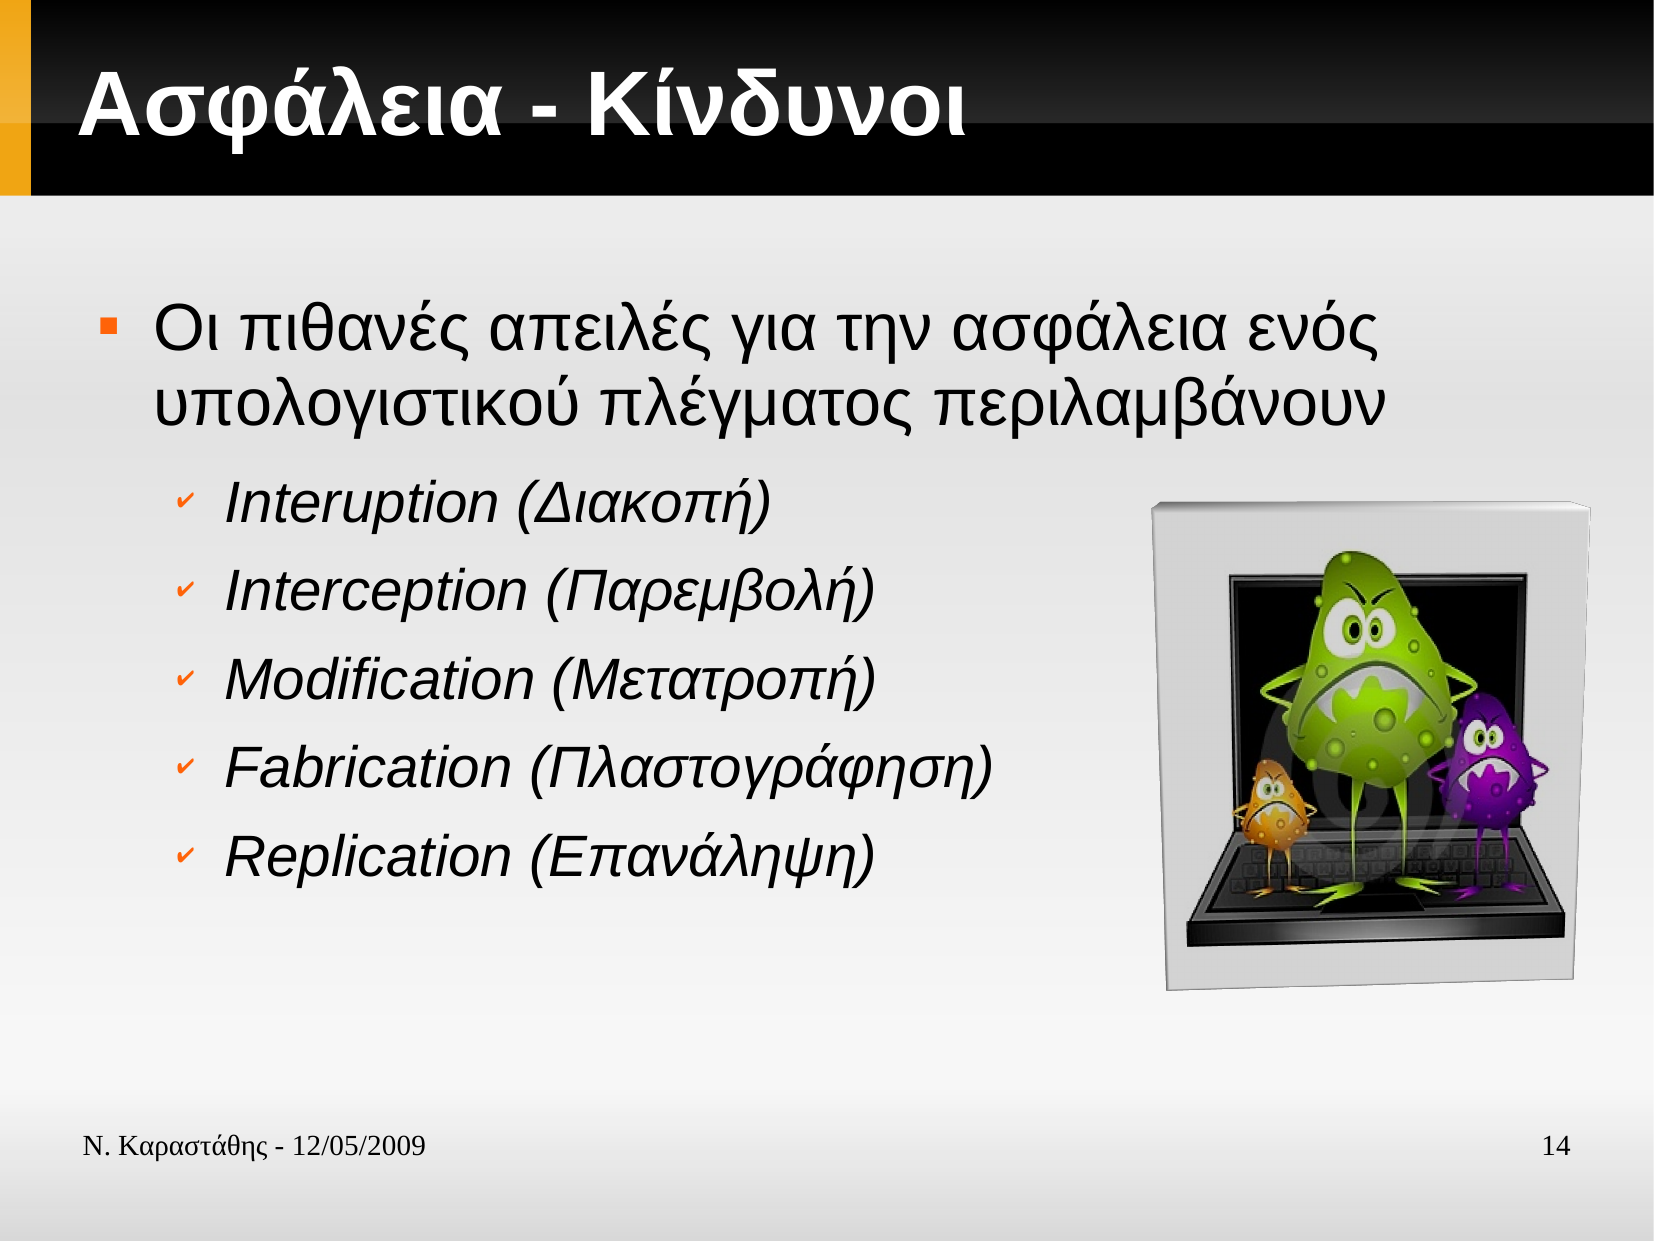

# Ασφάλεια - Κίνδυνοι
Οι πιθανές απειλές για την ασφάλεια ενός υπολογιστικού πλέγματος περιλαμβάνουν
Interuption (Διακοπή)
Interception (Παρεμβολή)
Modification (Μετατροπή)
Fabrication (Πλαστογράφηση)
Replication (Επανάληψη)
Ν. Καραστάθης - 12/05/2009
14